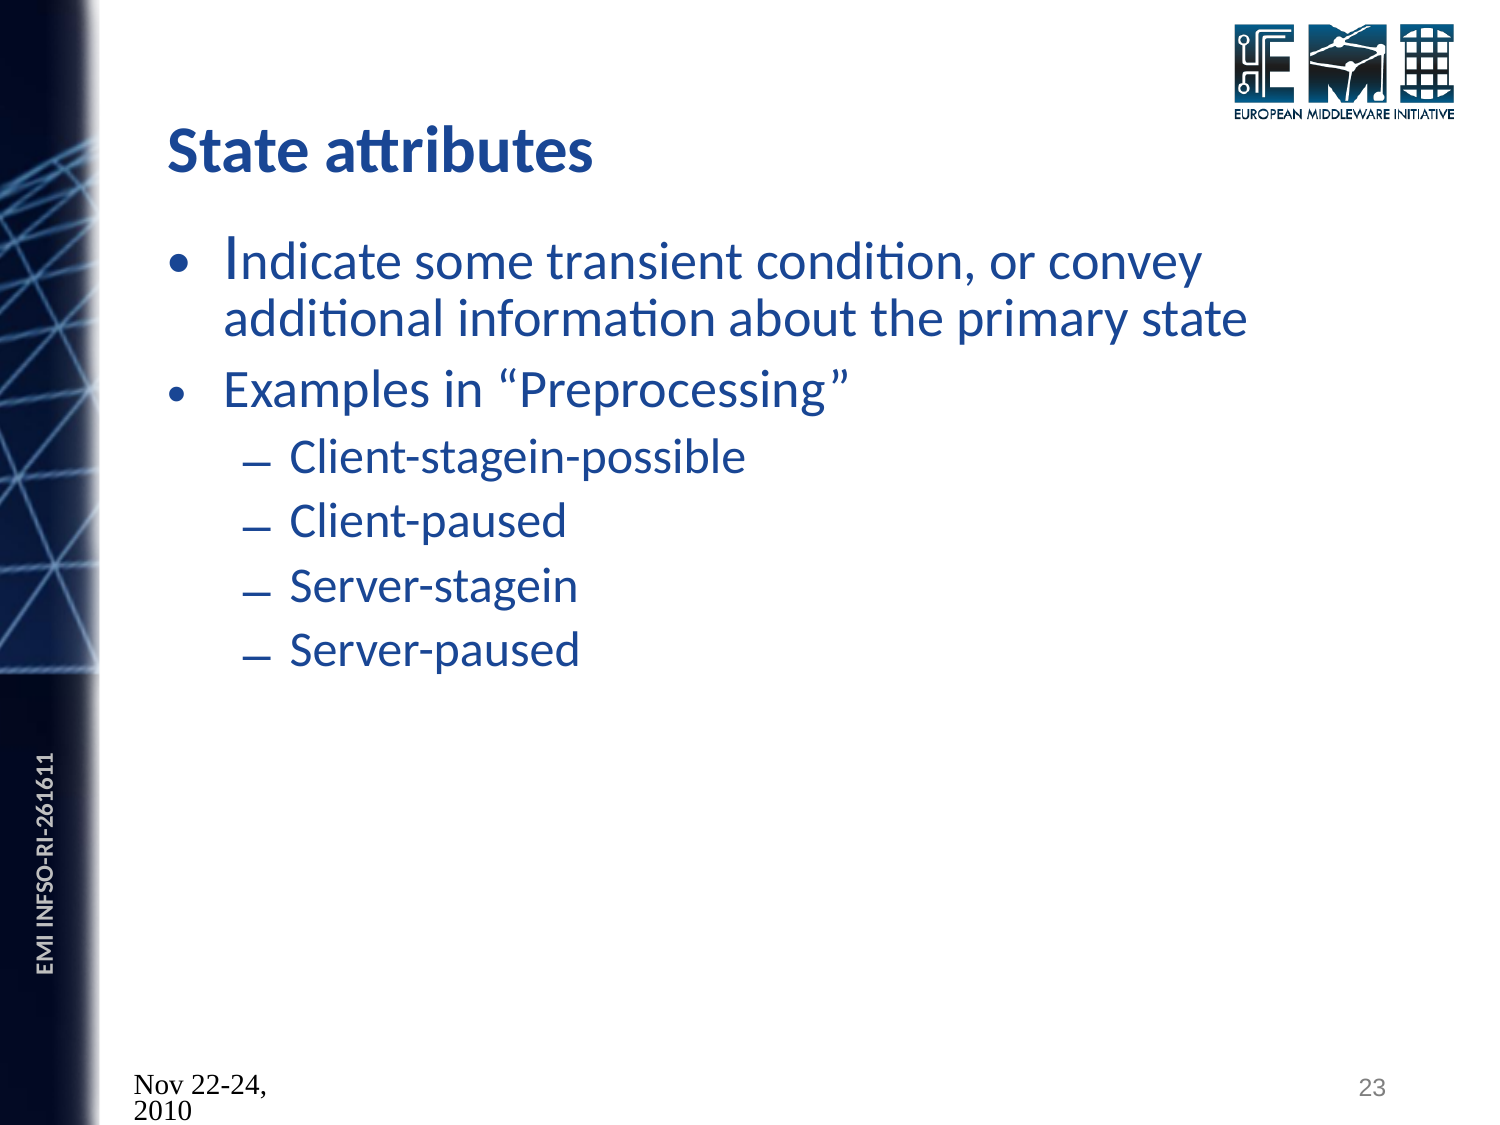

State attributes
# Indicate some transient condition, or convey additional information about the primary state
Examples in “Preprocessing”
Client-stagein-possible
Client-paused
Server-stagein
Server-paused
Nov 22-24, 2010